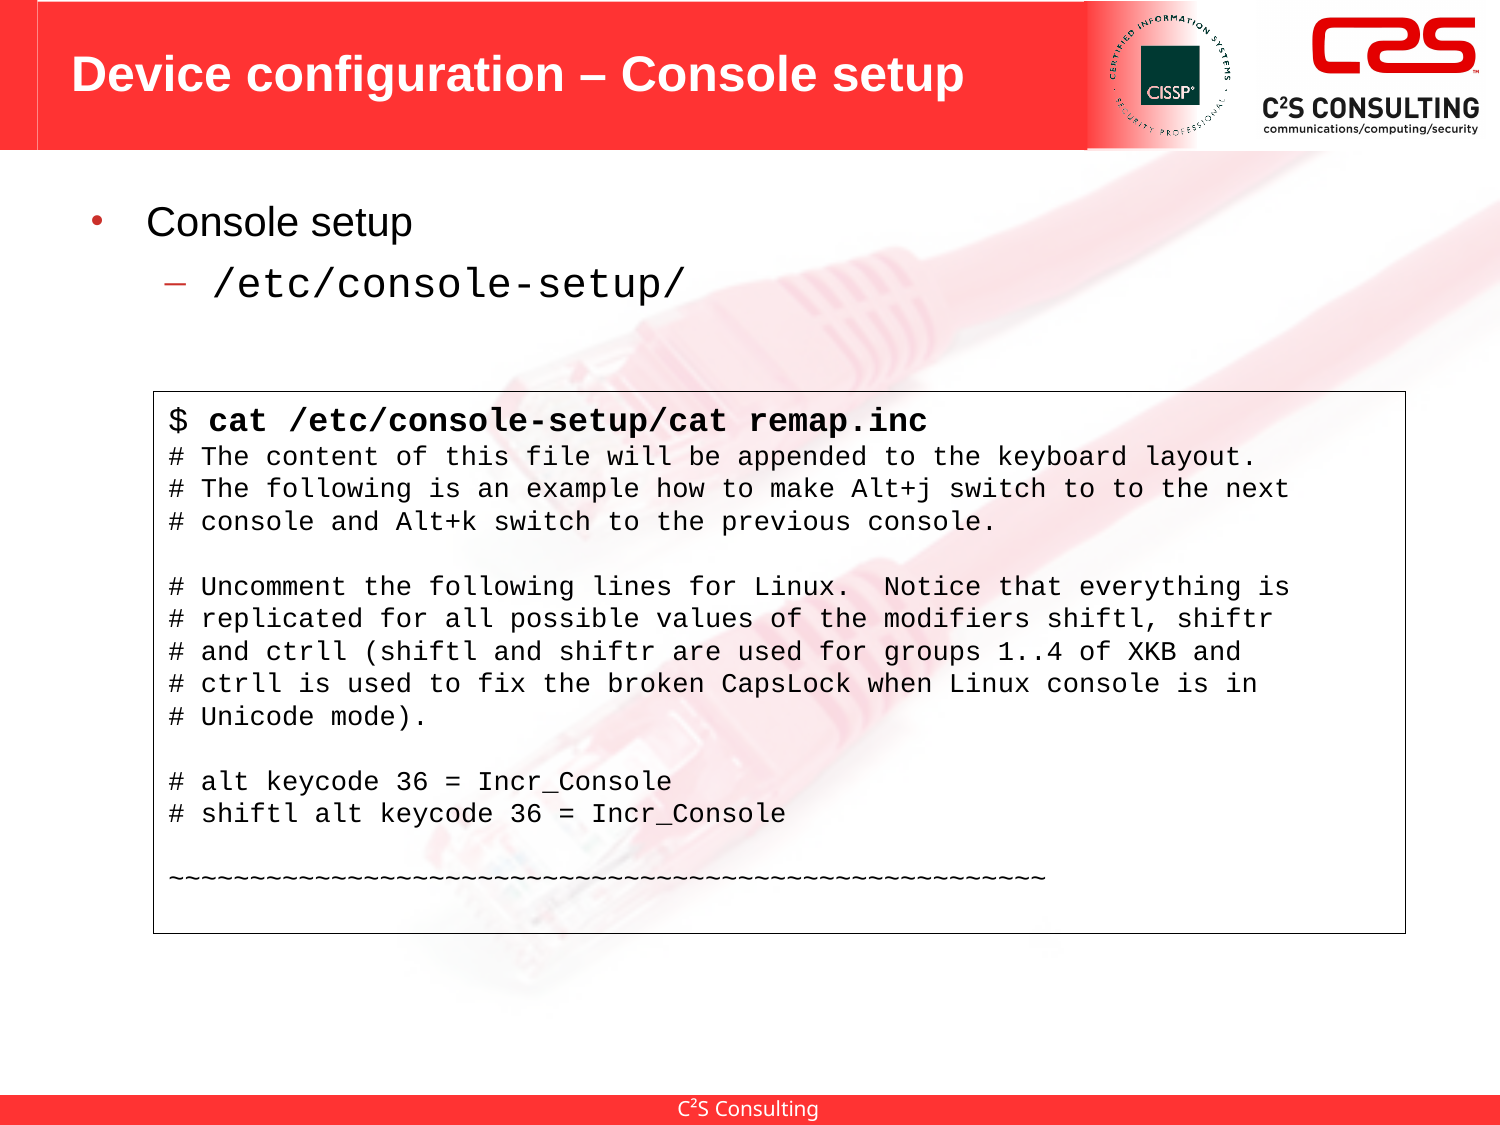

Device configuration – Console setup
# Console setup
/etc/console-setup/
$ cat /etc/console-setup/cat remap.inc
# The content of this file will be appended to the keyboard layout.
# The following is an example how to make Alt+j switch to to the next
# console and Alt+k switch to the previous console.
# Uncomment the following lines for Linux. Notice that everything is
# replicated for all possible values of the modifiers shiftl, shiftr
# and ctrll (shiftl and shiftr are used for groups 1..4 of XKB and
# ctrll is used to fix the broken CapsLock when Linux console is in
# Unicode mode).
# alt keycode 36 = Incr_Console
# shiftl alt keycode 36 = Incr_Console
~~~~~~~~~~~~~~~~~~~~~~~~~~~~~~~~~~~~~~~~~~~~~~~~~~~~~~